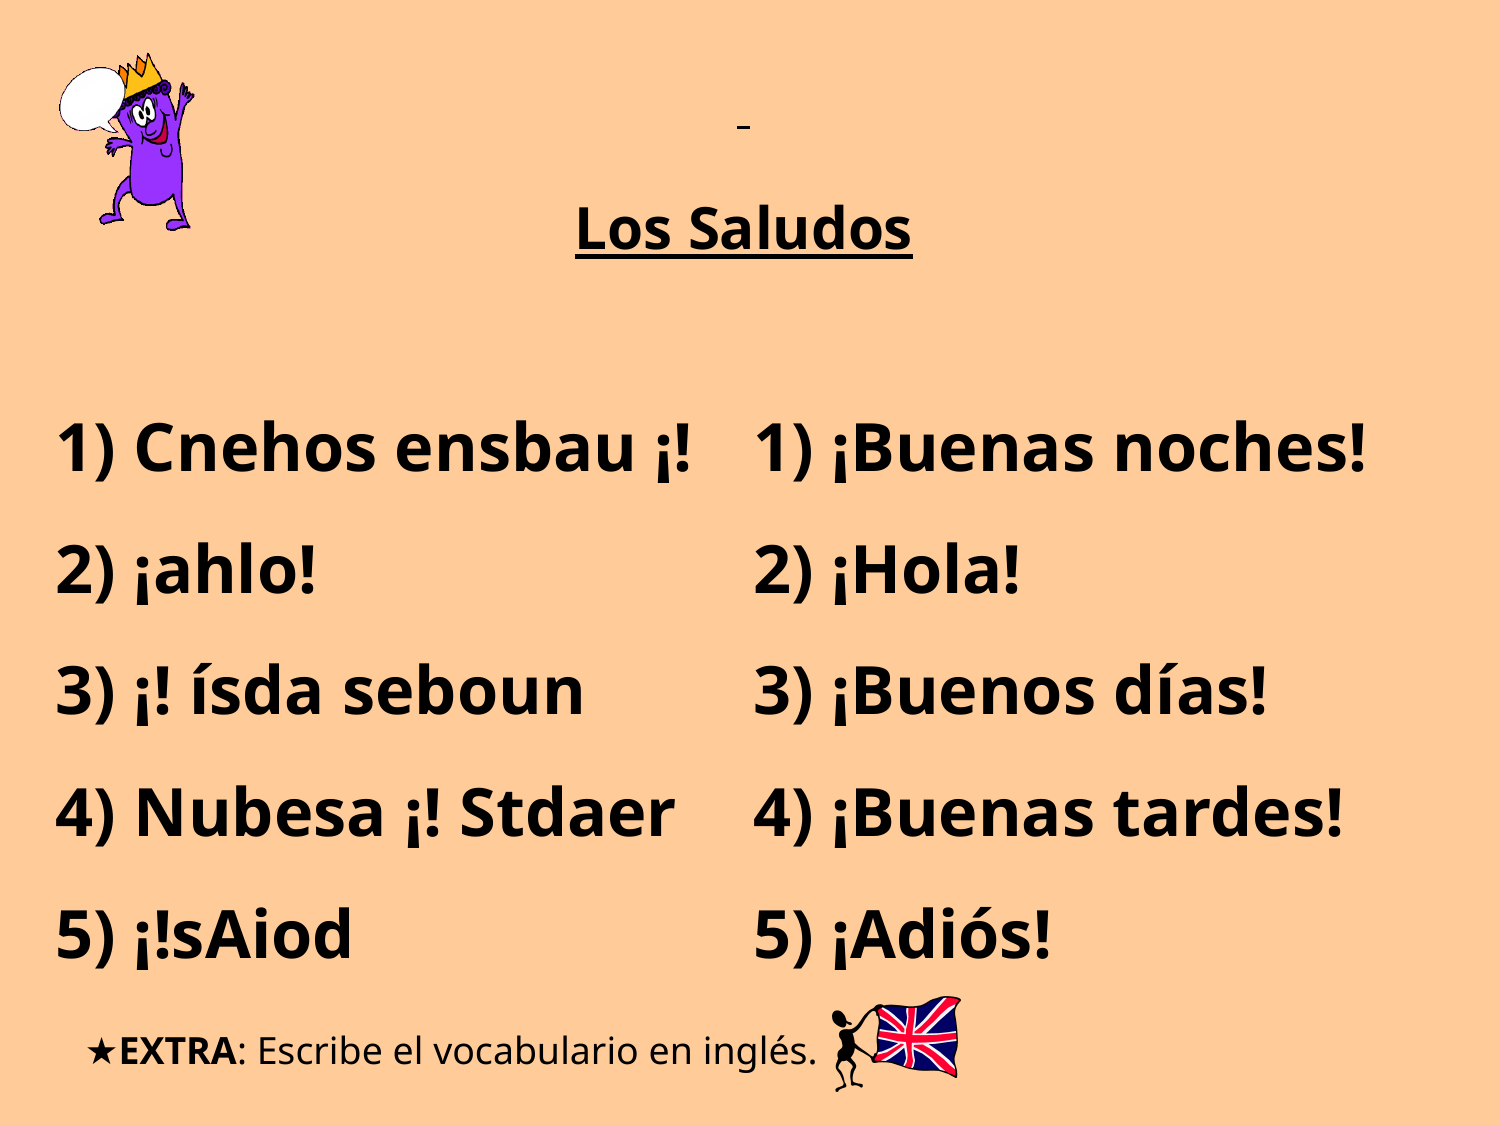

Los Saludos
1) Cnehos ensbau ¡!
2) ¡ahlo!
3) ¡! ísda seboun
4) Nubesa ¡! Stdaer
5) ¡!sAiod
1) ¡Buenas noches!
2) ¡Hola!
3) ¡Buenos días!
4) ¡Buenas tardes!
5) ¡Adiós!
★EXTRA: Escribe el vocabulario en inglés.